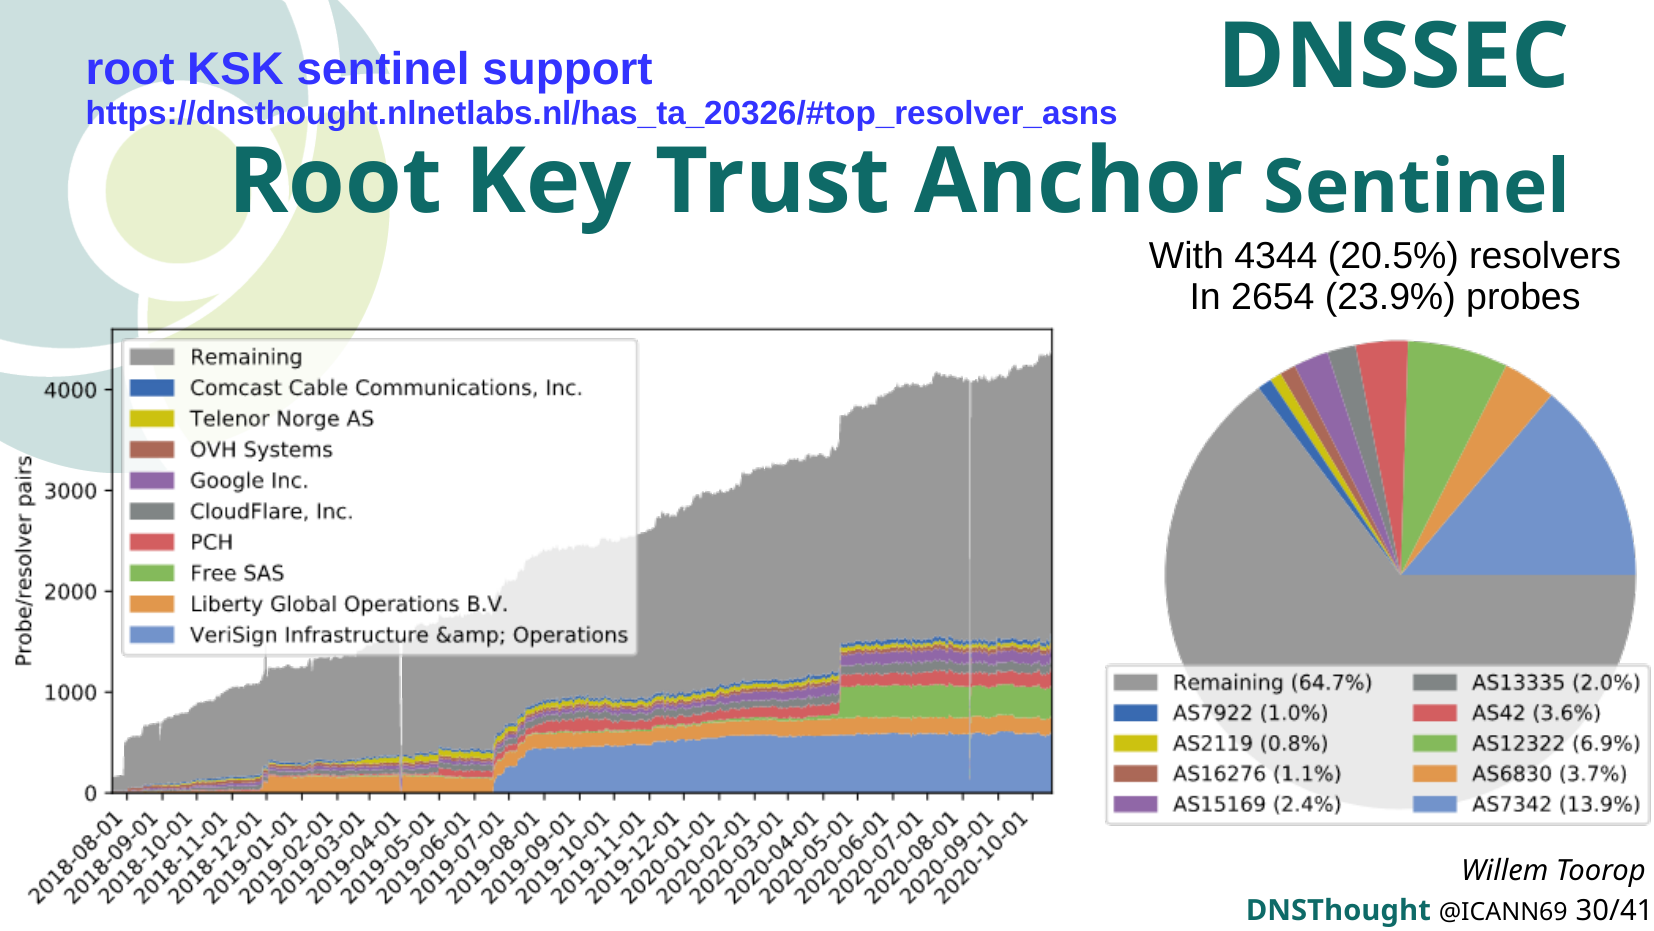

# DNSSEC Root Key Trust Anchor Sentinel
root KSK sentinel support
https://dnsthought.nlnetlabs.nl/has_ta_20326/#top_resolver_asns
With 4344 (20.5%) resolvers
In 2654 (23.9%) probes
30